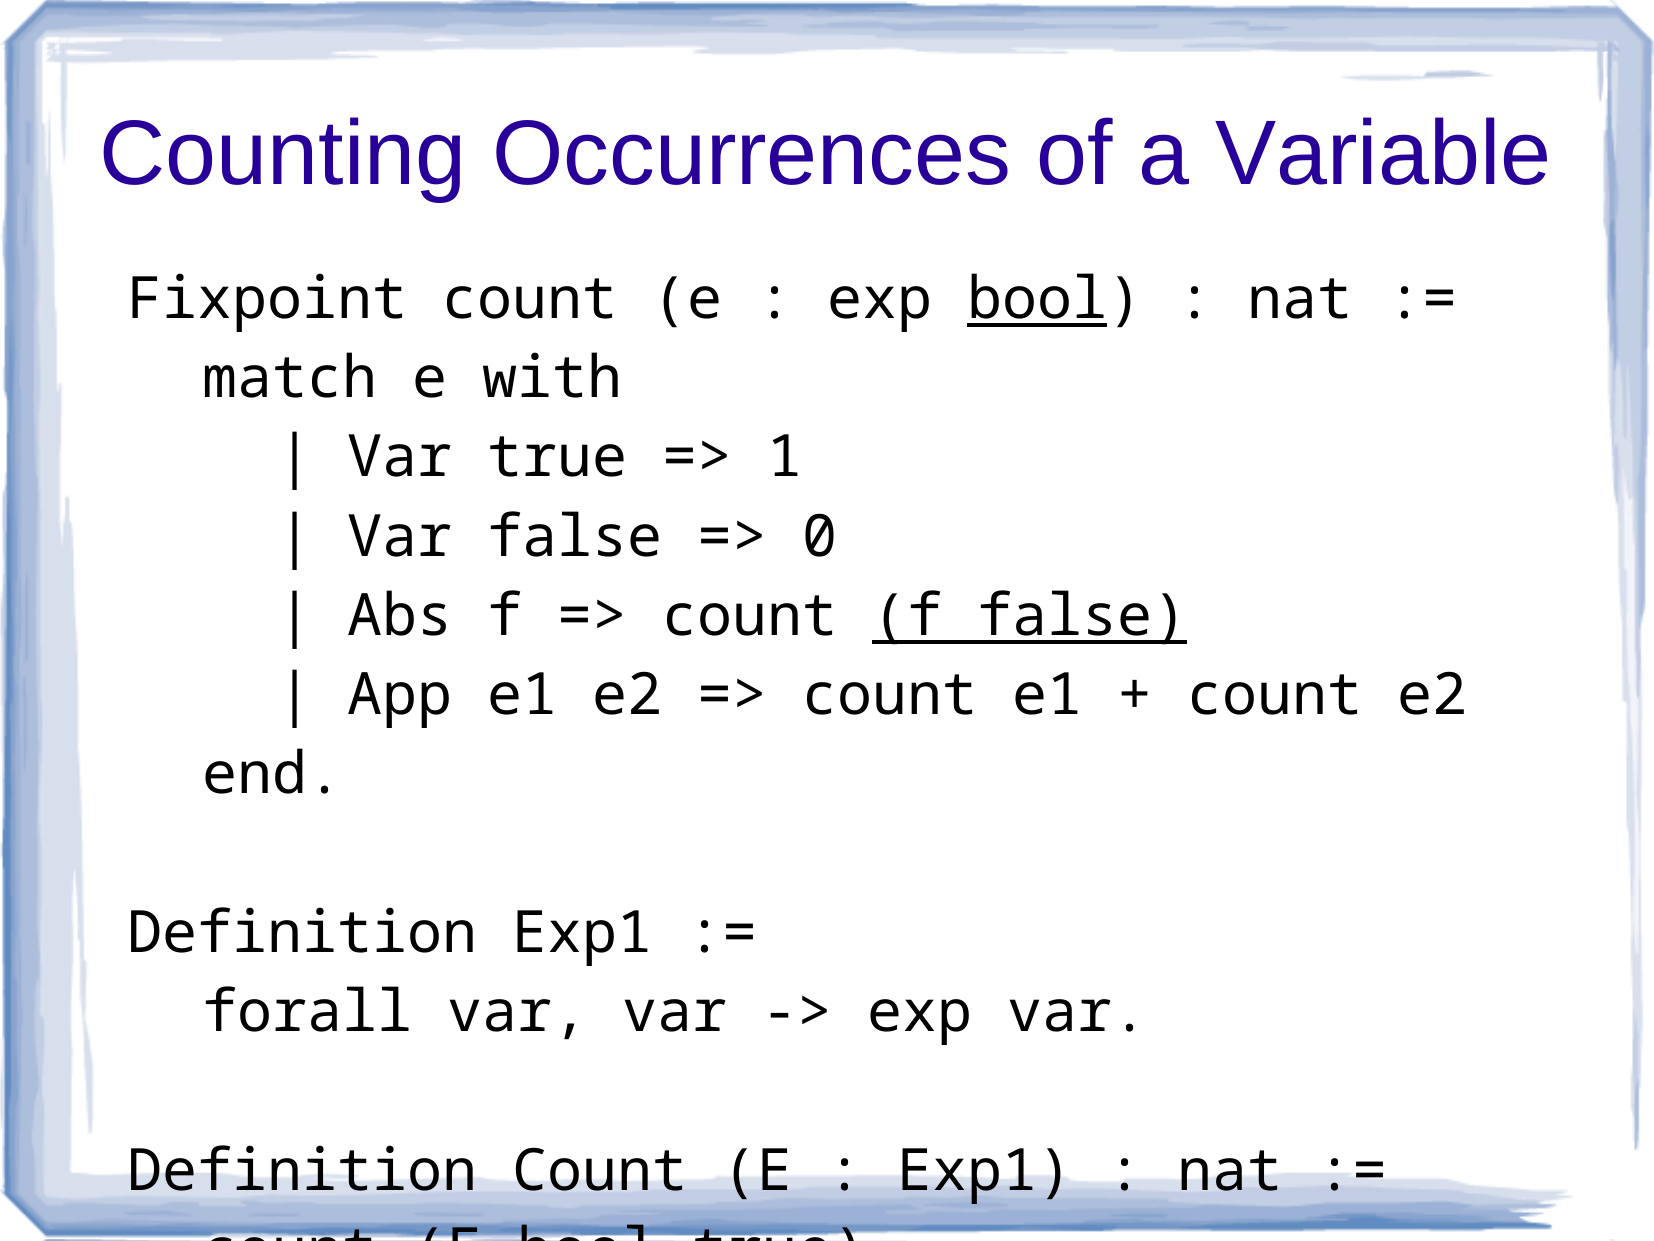

# Counting Occurrences of a Variable
Fixpoint count (e : exp bool) : nat :=
	match e with
		| Var true => 1
		| Var false => 0
		| Abs f => count (f false)
		| App e1 e2 => count e1 + count e2
	end.
Definition Exp1 :=
	forall var, var -> exp var.
Definition Count (E : Exp1) : nat :=
	count (E bool true).